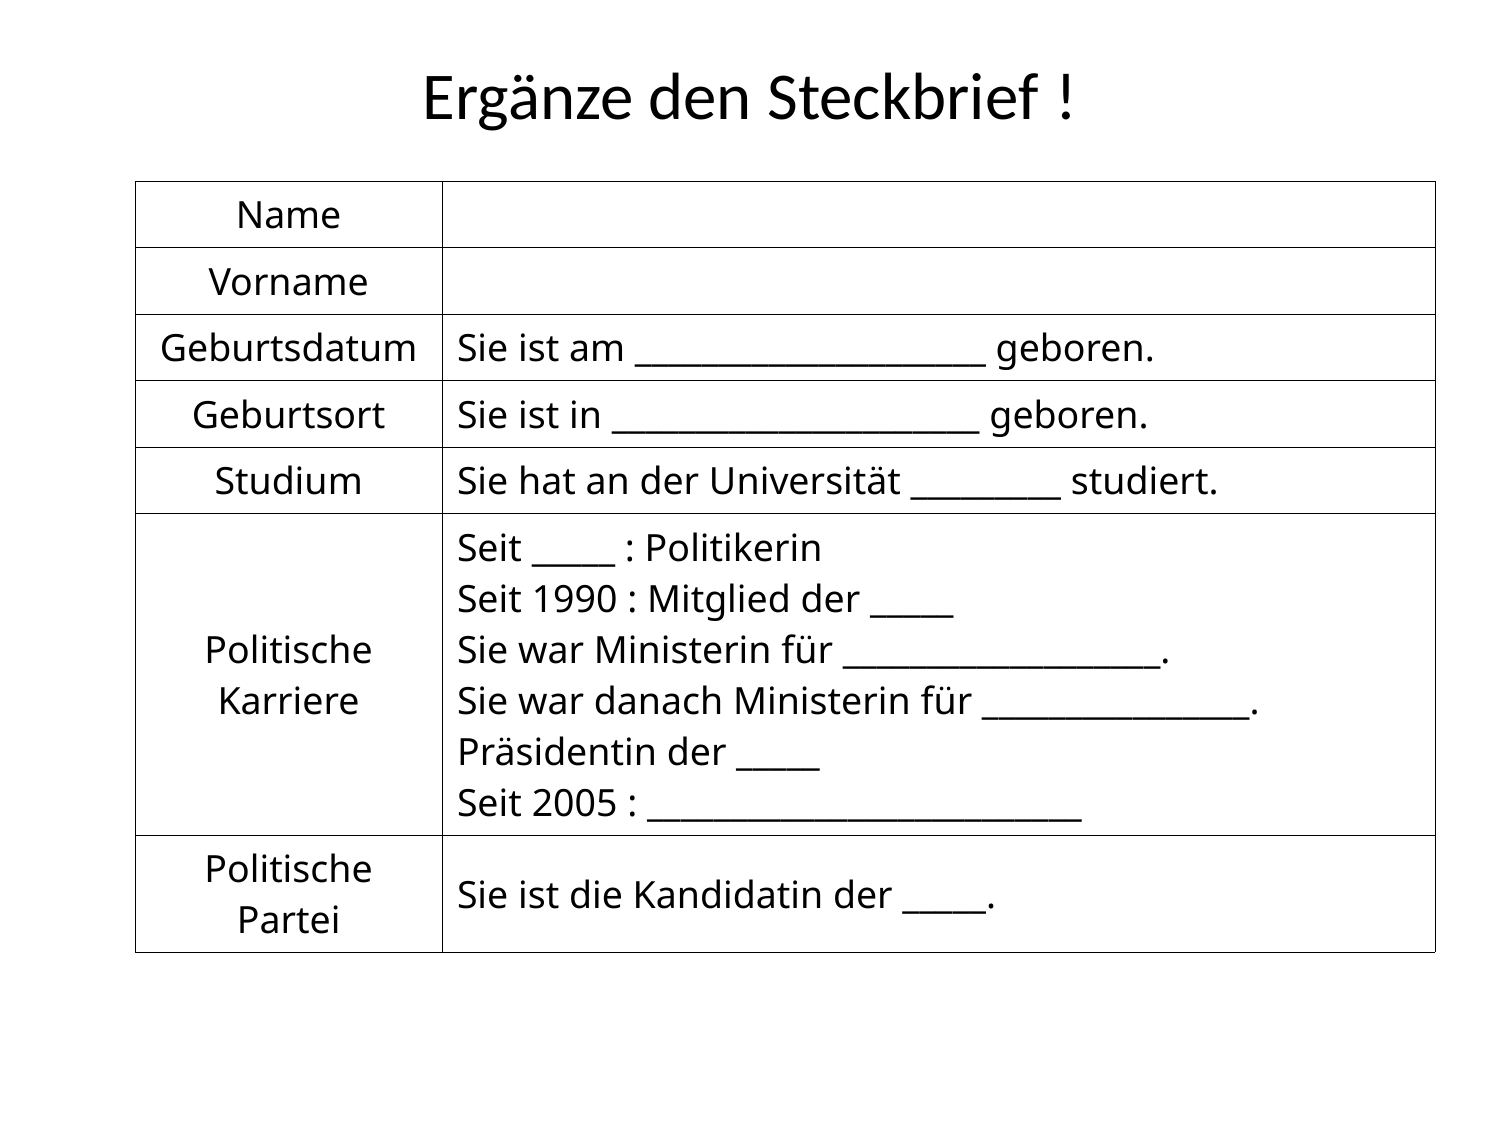

# Ergänze den Steckbrief !
| Name | |
| --- | --- |
| Vorname | |
| Geburtsdatum | Sie ist am \_\_\_\_\_\_\_\_\_\_\_\_\_\_\_\_\_\_\_\_\_ geboren. |
| Geburtsort | Sie ist in \_\_\_\_\_\_\_\_\_\_\_\_\_\_\_\_\_\_\_\_\_\_ geboren. |
| Studium | Sie hat an der Universität \_\_\_\_\_\_\_\_\_ studiert. |
| Politische Karriere | Seit \_\_\_\_\_ : Politikerin Seit 1990 : Mitglied der \_\_\_\_\_ Sie war Ministerin für \_\_\_\_\_\_\_\_\_\_\_\_\_\_\_\_\_\_\_. Sie war danach Ministerin für \_\_\_\_\_\_\_\_\_\_\_\_\_\_\_\_. Präsidentin der \_\_\_\_\_ Seit 2005 : \_\_\_\_\_\_\_\_\_\_\_\_\_\_\_\_\_\_\_\_\_\_\_\_\_\_ |
| Politische Partei | Sie ist die Kandidatin der \_\_\_\_\_. |